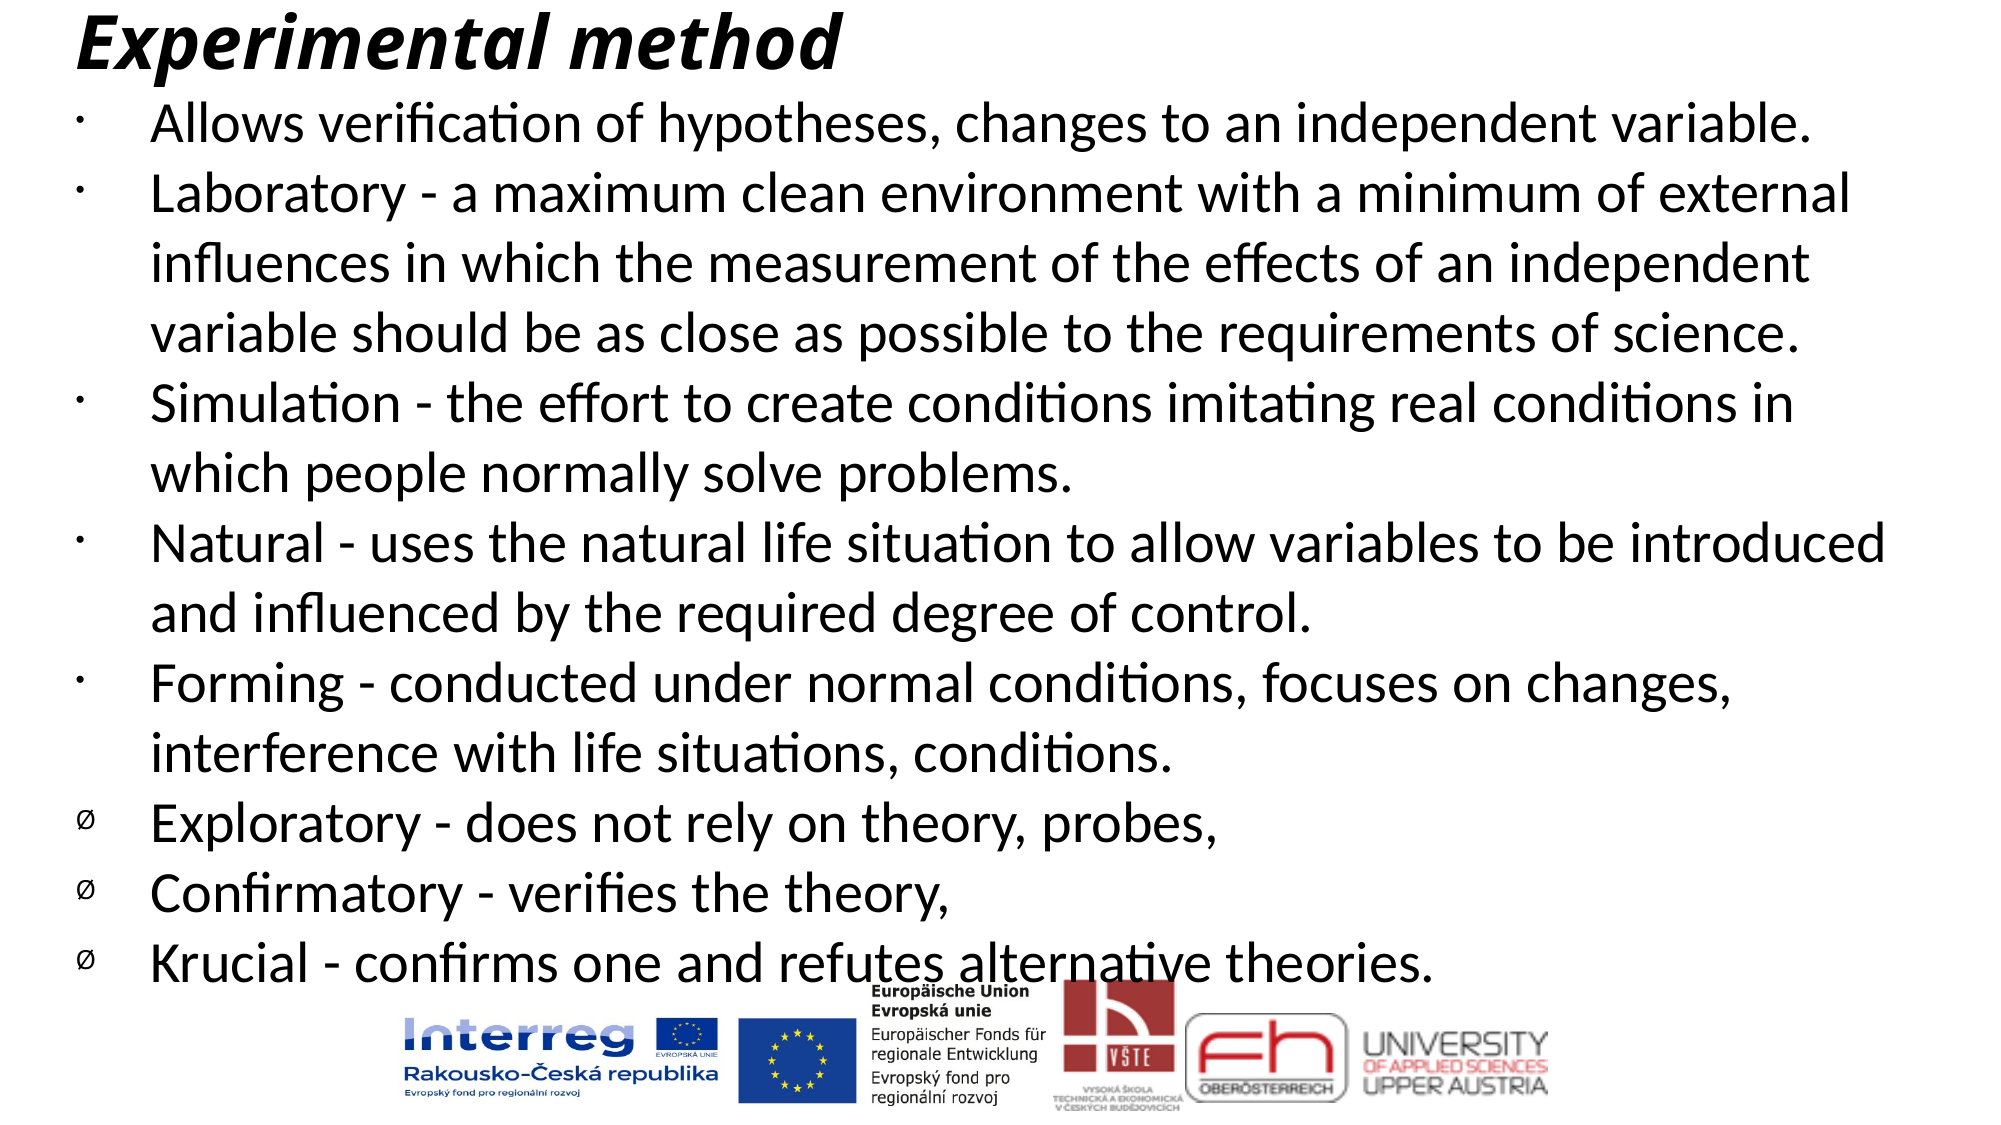

Experimental method
Allows verification of hypotheses, changes to an independent variable.
Laboratory - a maximum clean environment with a minimum of external influences in which the measurement of the effects of an independent variable should be as close as possible to the requirements of science.
Simulation - the effort to create conditions imitating real conditions in which people normally solve problems.
Natural - uses the natural life situation to allow variables to be introduced and influenced by the required degree of control.
Forming - conducted under normal conditions, focuses on changes, interference with life situations, conditions.
Exploratory - does not rely on theory, probes,
Confirmatory - verifies the theory,
Krucial - confirms one and refutes alternative theories.
#